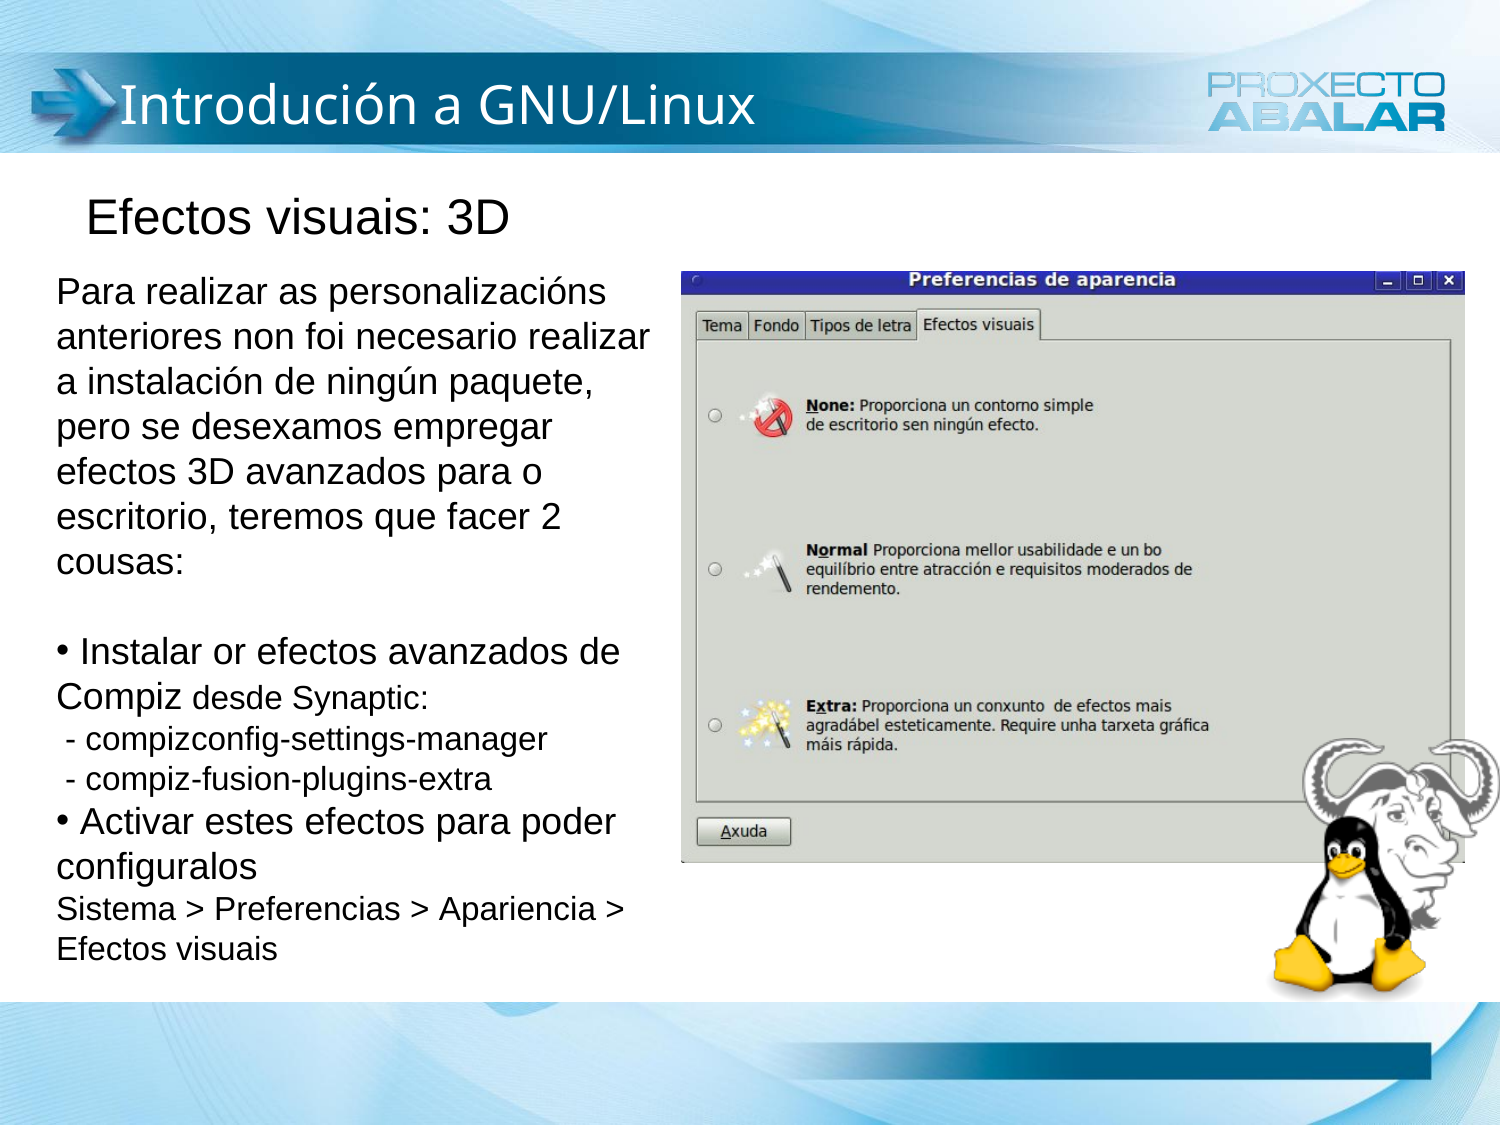

Introdución a GNU/Linux
Efectos visuais: 3D
Para realizar as personalizacións anteriores non foi necesario realizar a instalación de ningún paquete, pero se desexamos empregar efectos 3D avanzados para o escritorio, teremos que facer 2 cousas:
 Instalar or efectos avanzados de Compiz desde Synaptic:
 - compizconfig-settings-manager
 - compiz-fusion-plugins-extra
 Activar estes efectos para poder configuralos
Sistema > Preferencias > Apariencia > Efectos visuais